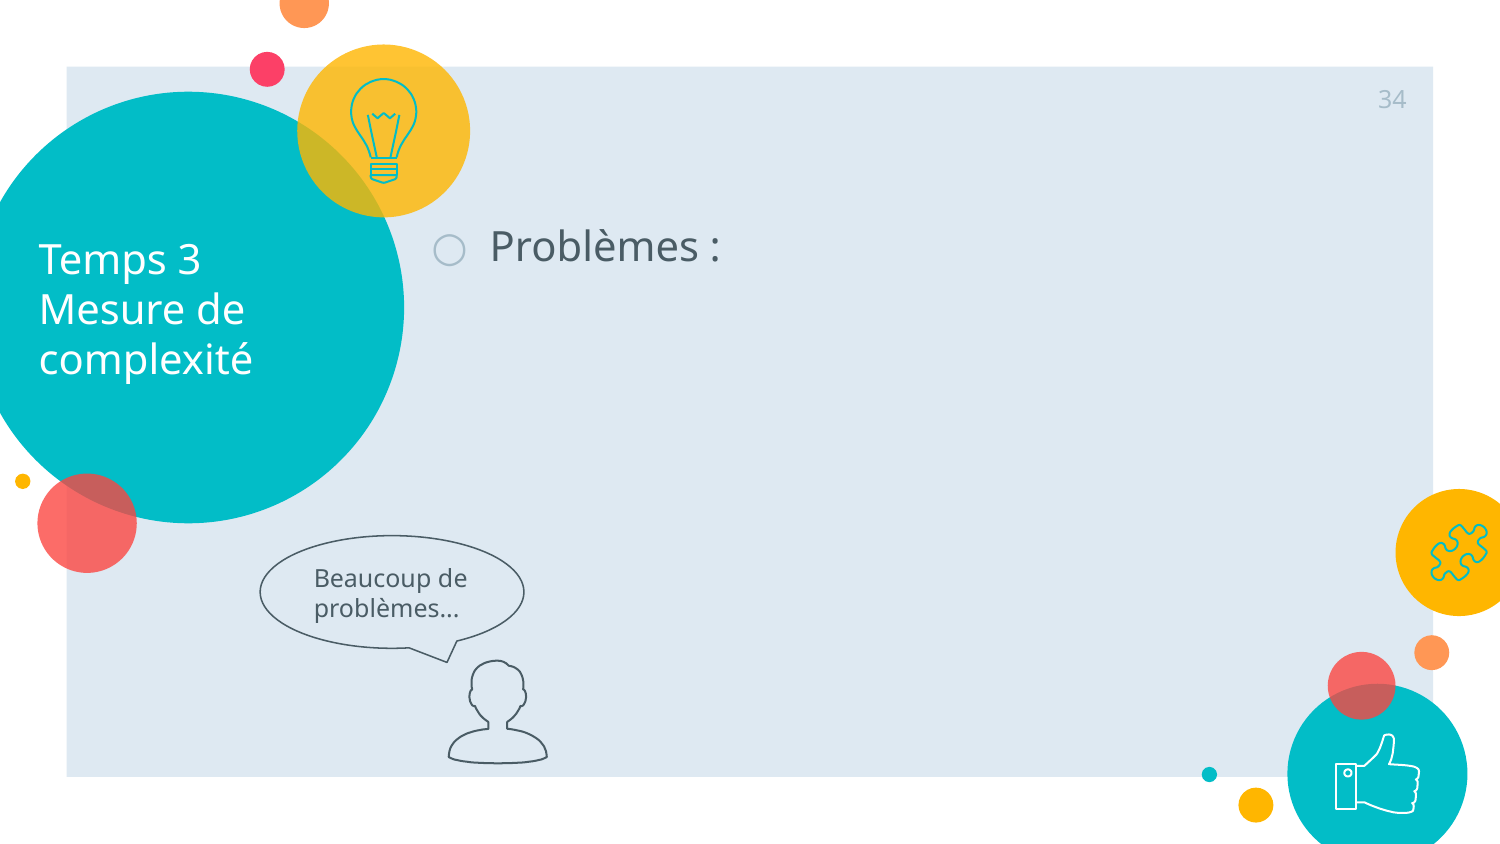

# Temps 3 Mesure de complexité
Problèmes :
Beaucoup de problèmes...